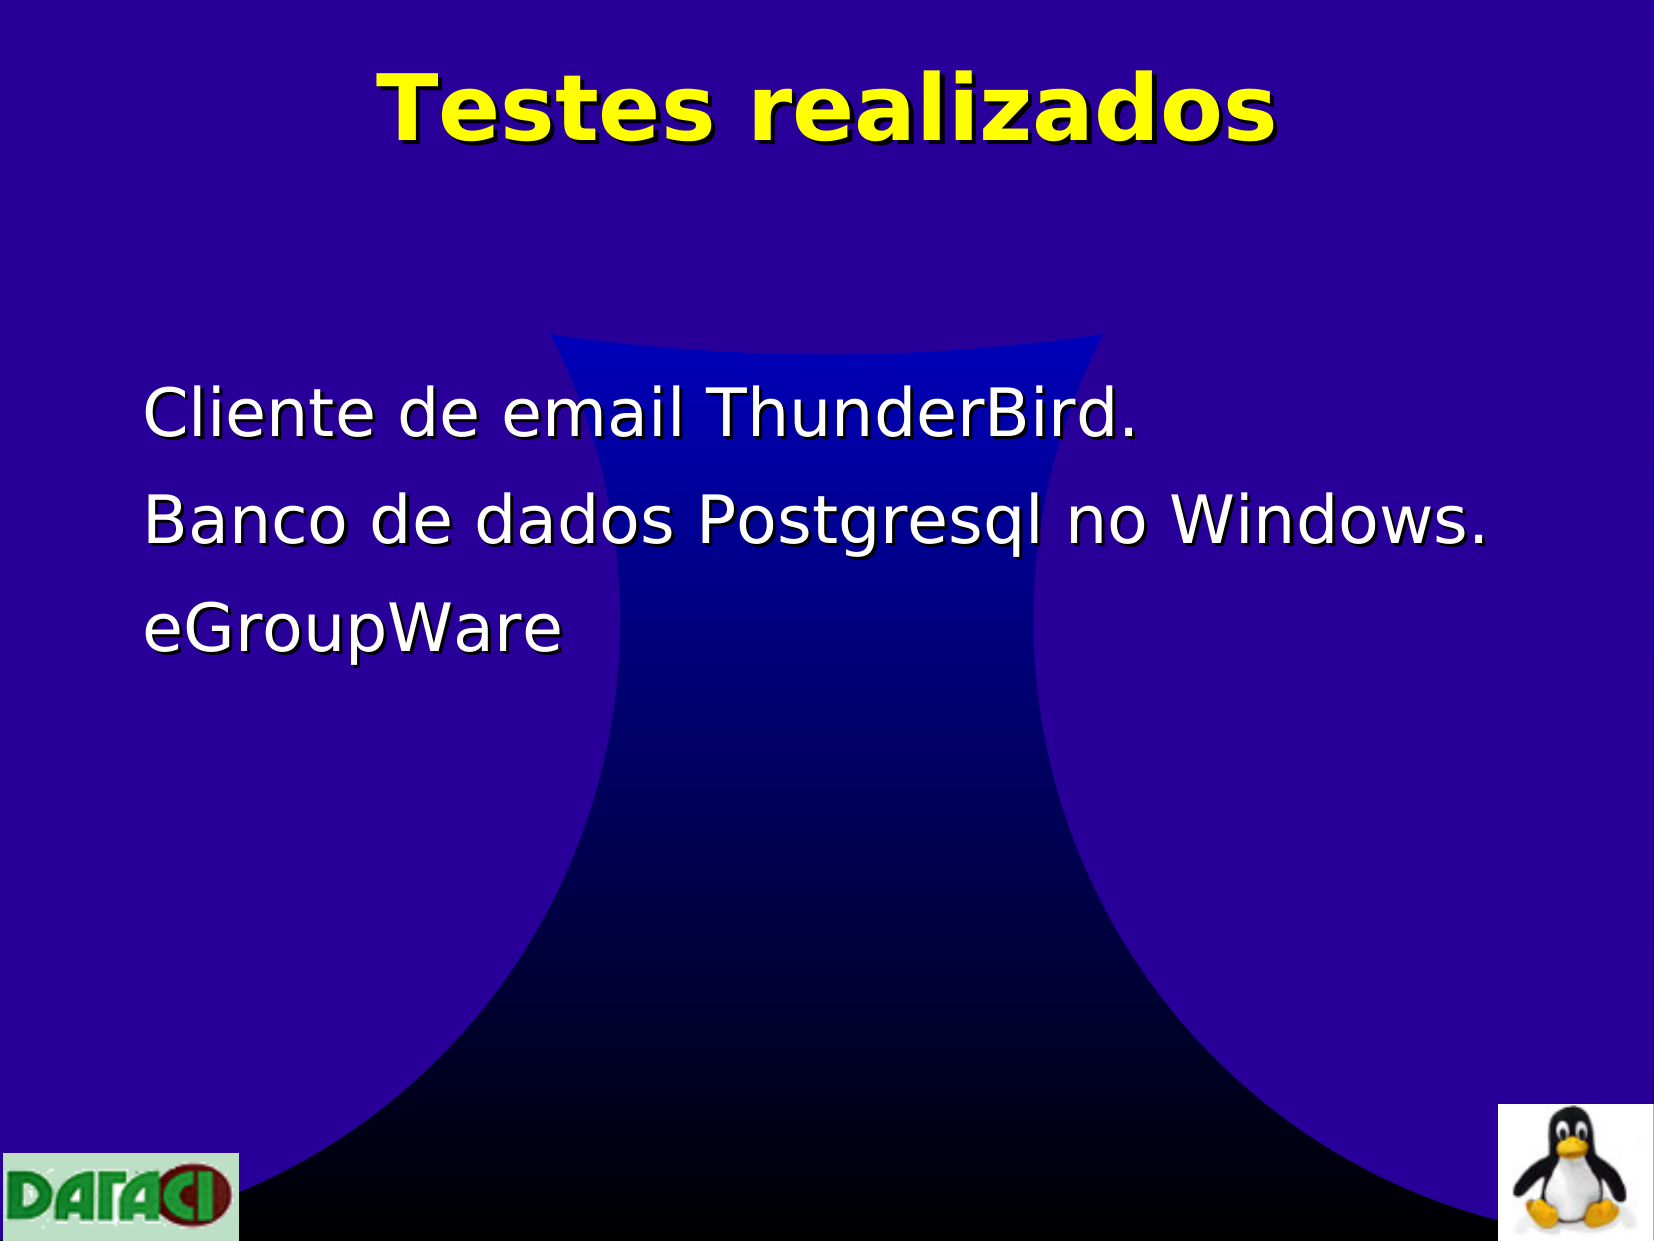

# Testes realizados
Cliente de email ThunderBird.
Banco de dados Postgresql no Windows.
eGroupWare